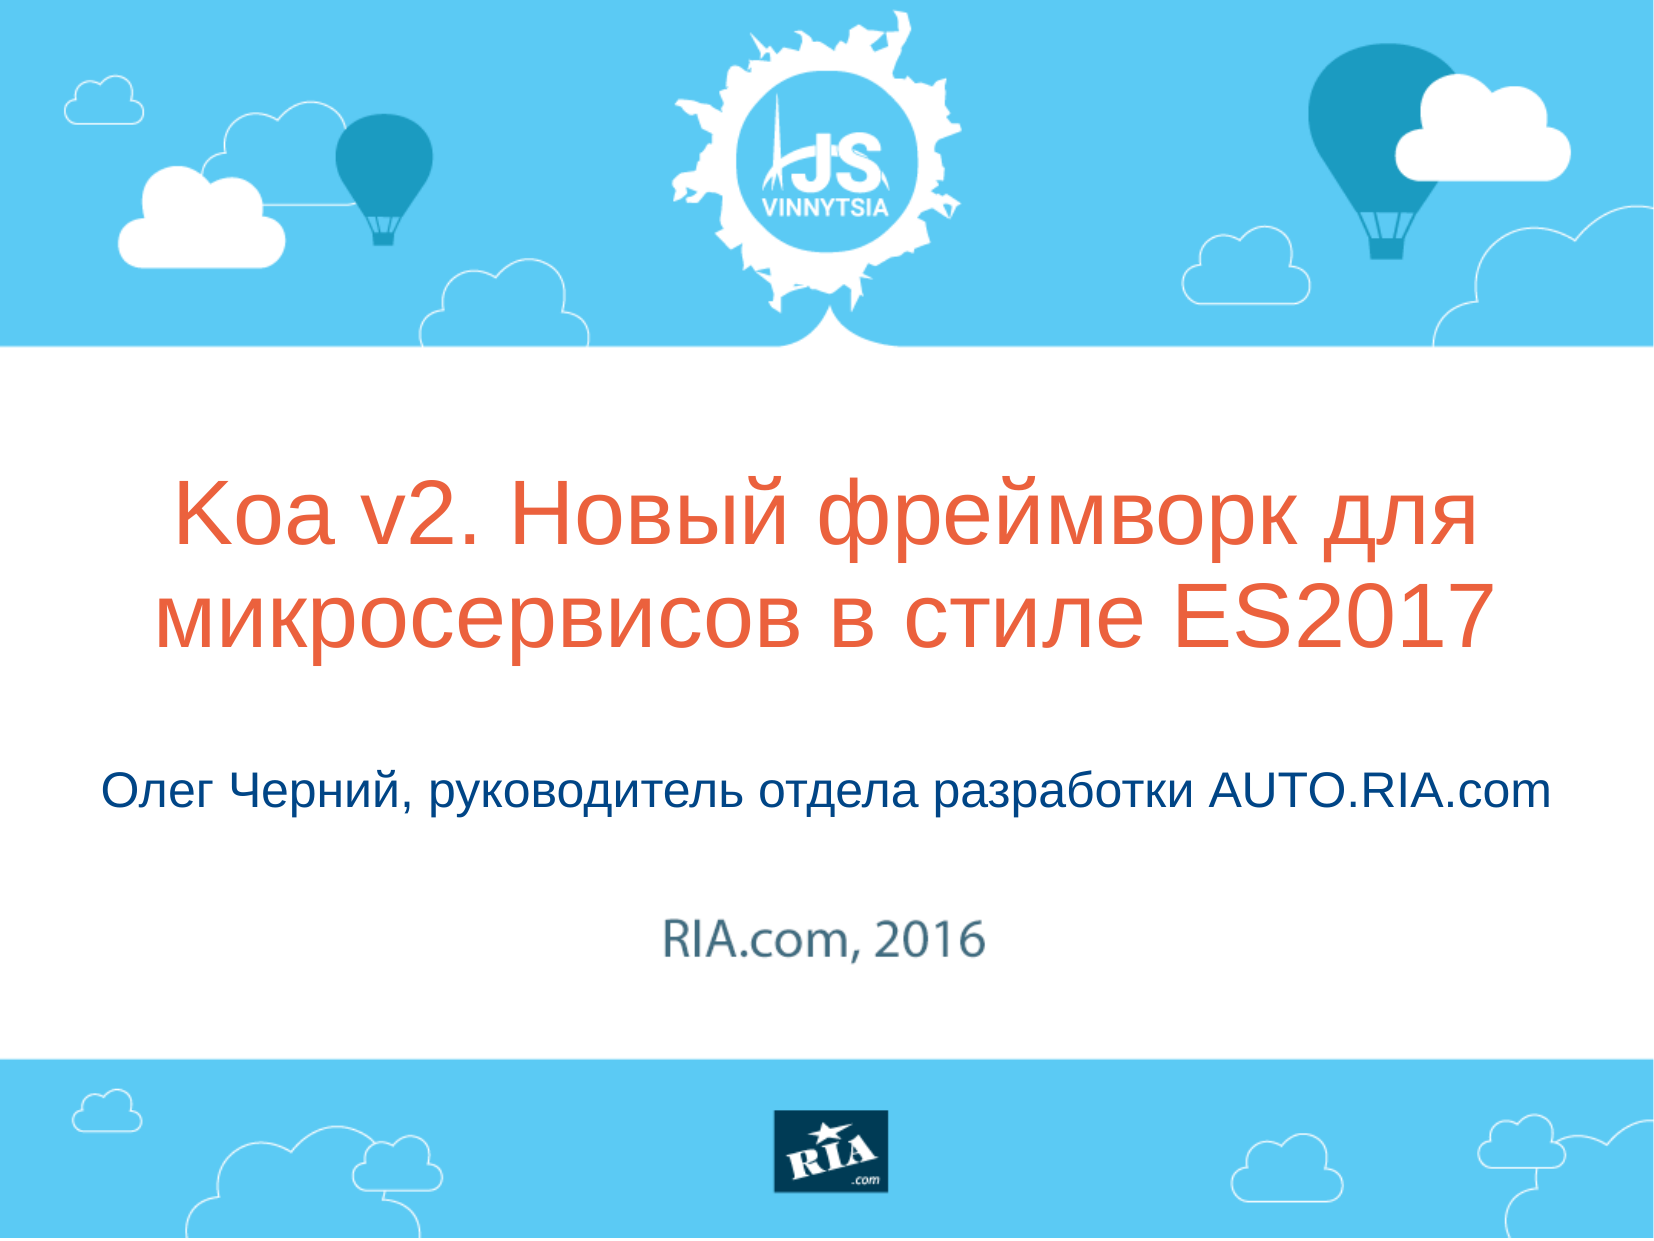

# Koa v2. Новый фреймворк для микросервисов в стиле ES2017
Олег Черний, руководитель отдела разработки AUTO.RIA.com